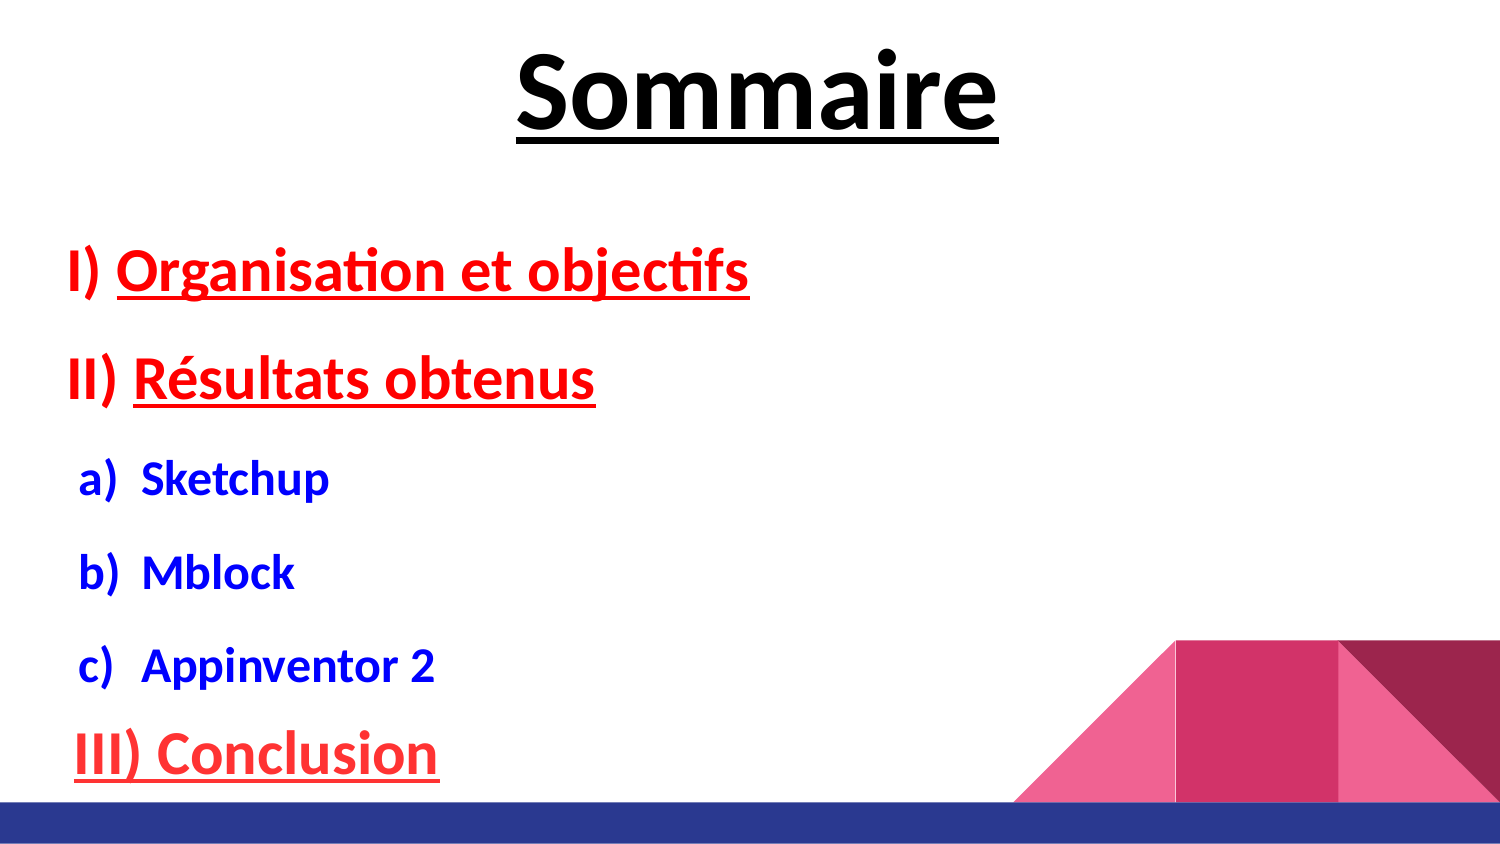

# Sommaire
I) Organisation et objectifs
II) Résultats obtenus
Sketchup
Mblock
Appinventor 2
III) Conclusion